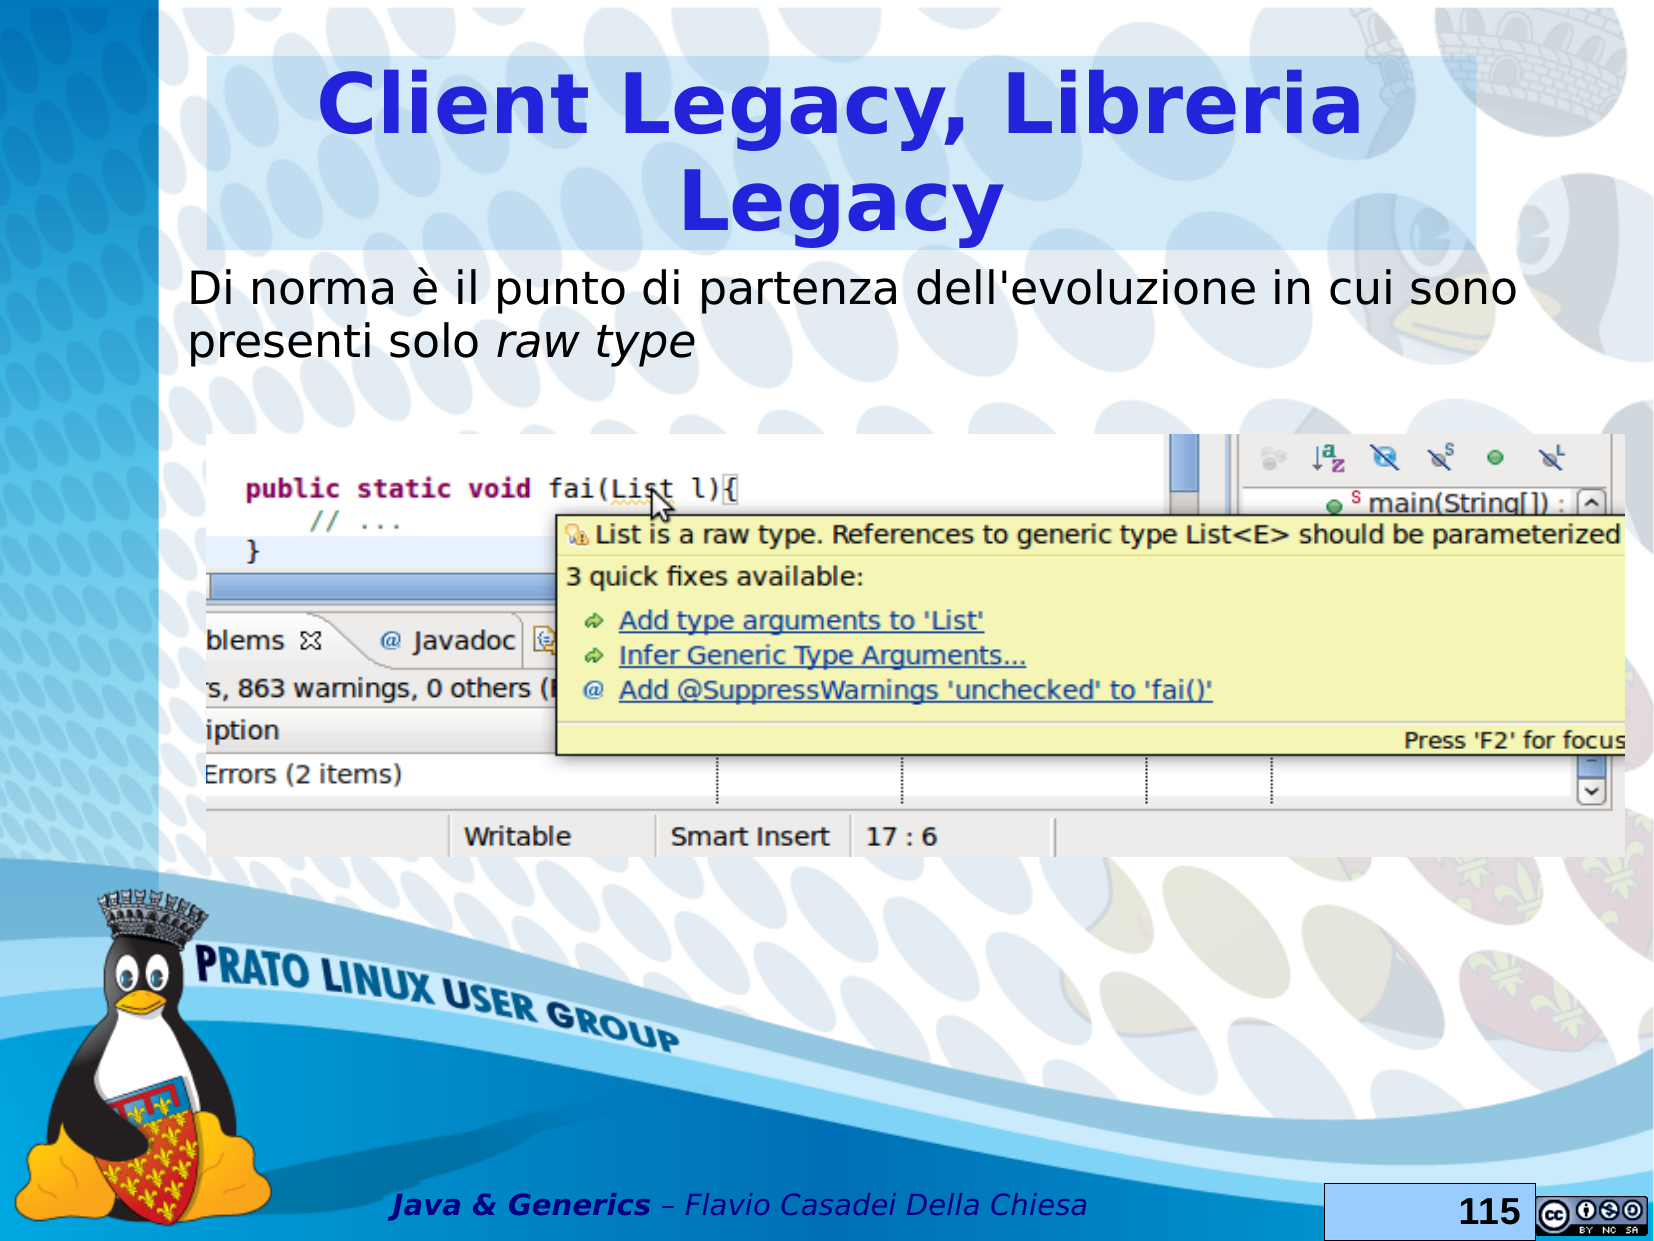

# Client Legacy, Libreria Legacy
Di norma è il punto di partenza dell'evoluzione in cui sono presenti solo raw type